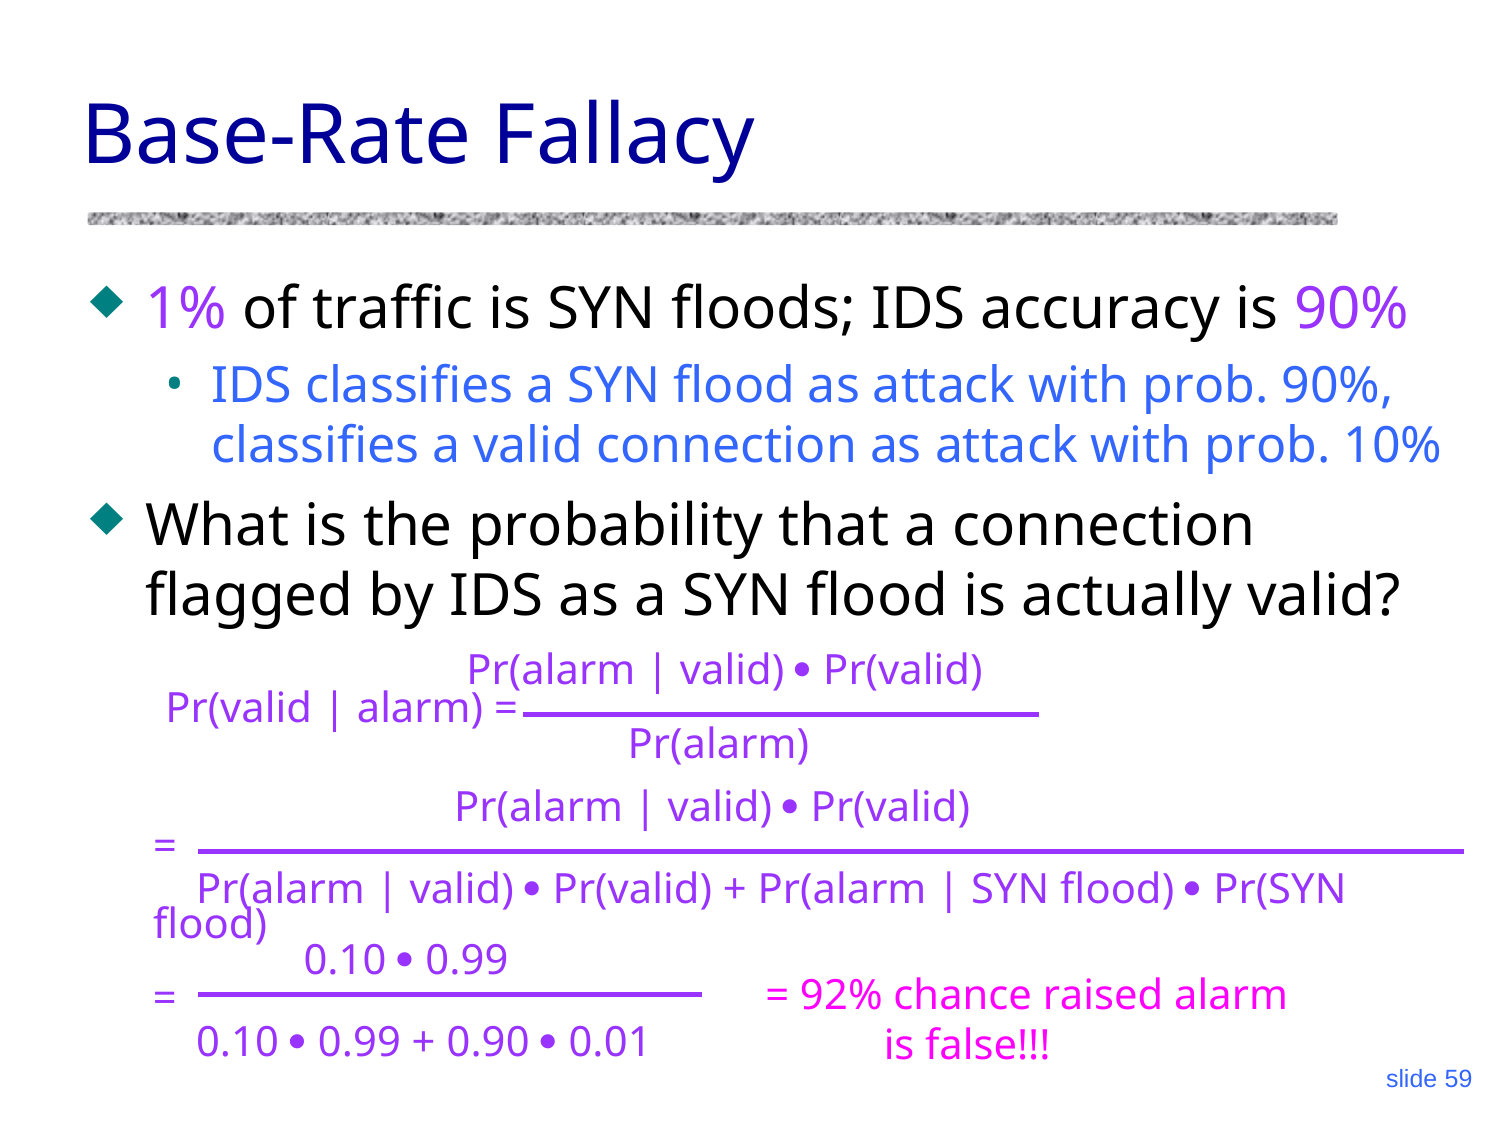

Base-Rate Fallacy
1% of traffic is SYN floods; IDS accuracy is 90%
IDS classifies a SYN flood as attack with prob. 90%, classifies a valid connection as attack with prob. 10%
What is the probability that a connection flagged by IDS as a SYN flood is actually valid?
 Pr(alarm | valid)  Pr(valid)
Pr(valid | alarm) =
 Pr(alarm)
 Pr(alarm | valid)  Pr(valid)
=
 Pr(alarm | valid)  Pr(valid) + Pr(alarm | SYN flood)  Pr(SYN flood)
 0.10  0.99
=
 0.10  0.99 + 0.90  0.01
= 92% chance raised alarm
 is false!!!
slide